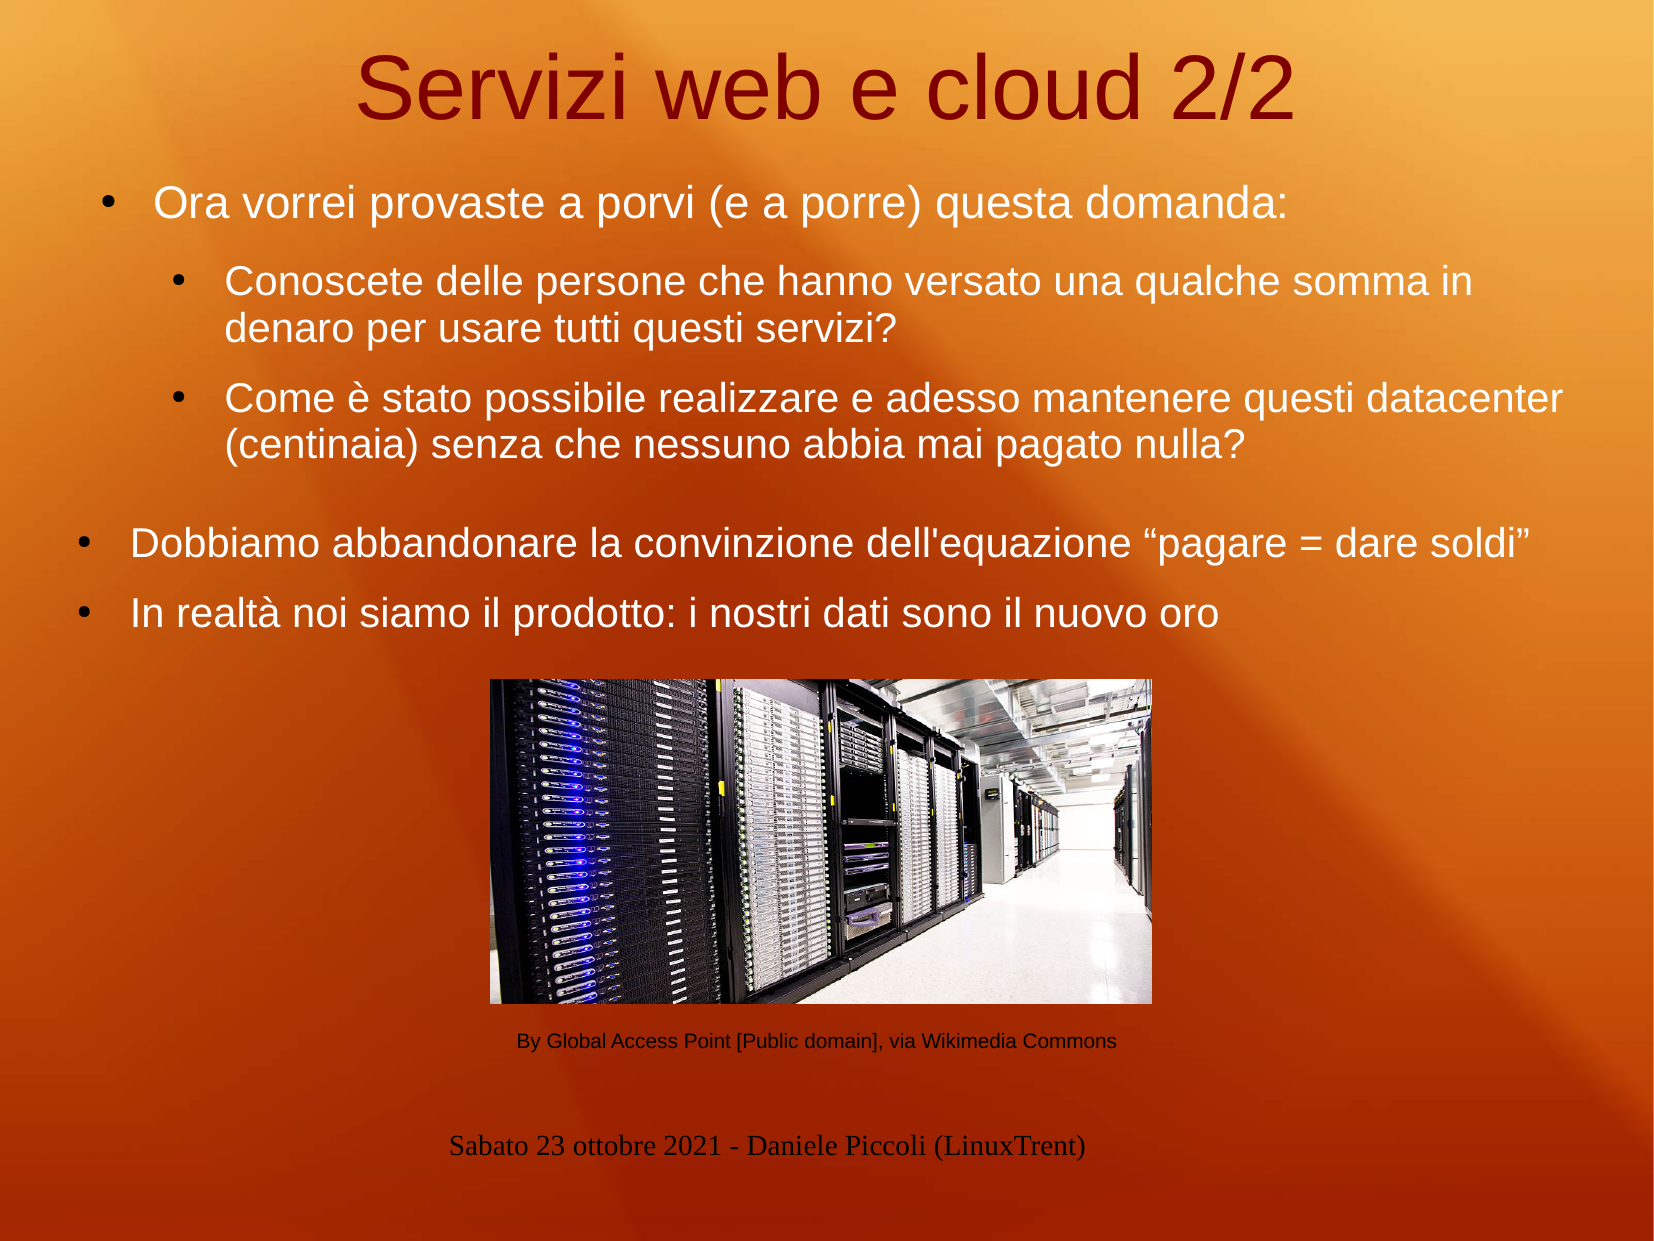

# Servizi web e cloud 2/2
Ora vorrei provaste a porvi (e a porre) questa domanda:
Conoscete delle persone che hanno versato una qualche somma in denaro per usare tutti questi servizi?
Come è stato possibile realizzare e adesso mantenere questi datacenter (centinaia) senza che nessuno abbia mai pagato nulla?
Dobbiamo abbandonare la convinzione dell'equazione “pagare = dare soldi”
In realtà noi siamo il prodotto: i nostri dati sono il nuovo oro
By Global Access Point [Public domain], via Wikimedia Commons
Sabato 23 ottobre 2021 - Daniele Piccoli (LinuxTrent)